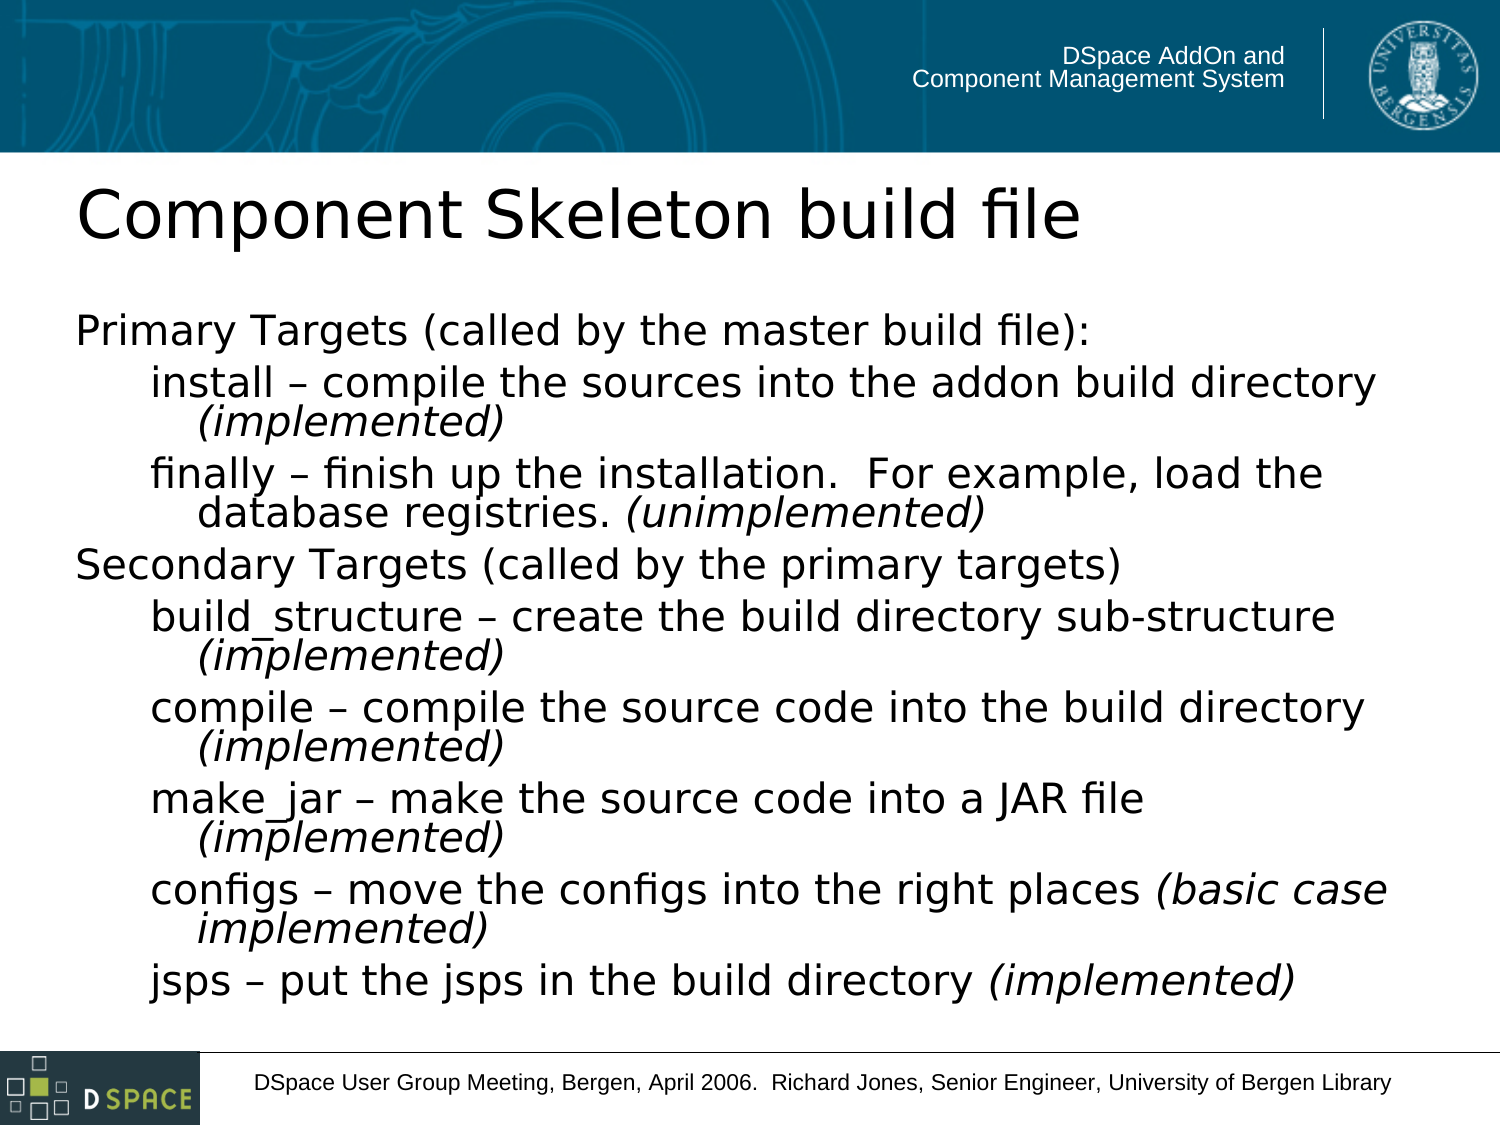

# Component Skeleton build file
Primary Targets (called by the master build file):
install – compile the sources into the addon build directory (implemented)
finally – finish up the installation. For example, load the database registries. (unimplemented)
Secondary Targets (called by the primary targets)
build_structure – create the build directory sub-structure (implemented)
compile – compile the source code into the build directory (implemented)
make_jar – make the source code into a JAR file (implemented)
configs – move the configs into the right places (basic case implemented)
jsps – put the jsps in the build directory (implemented)